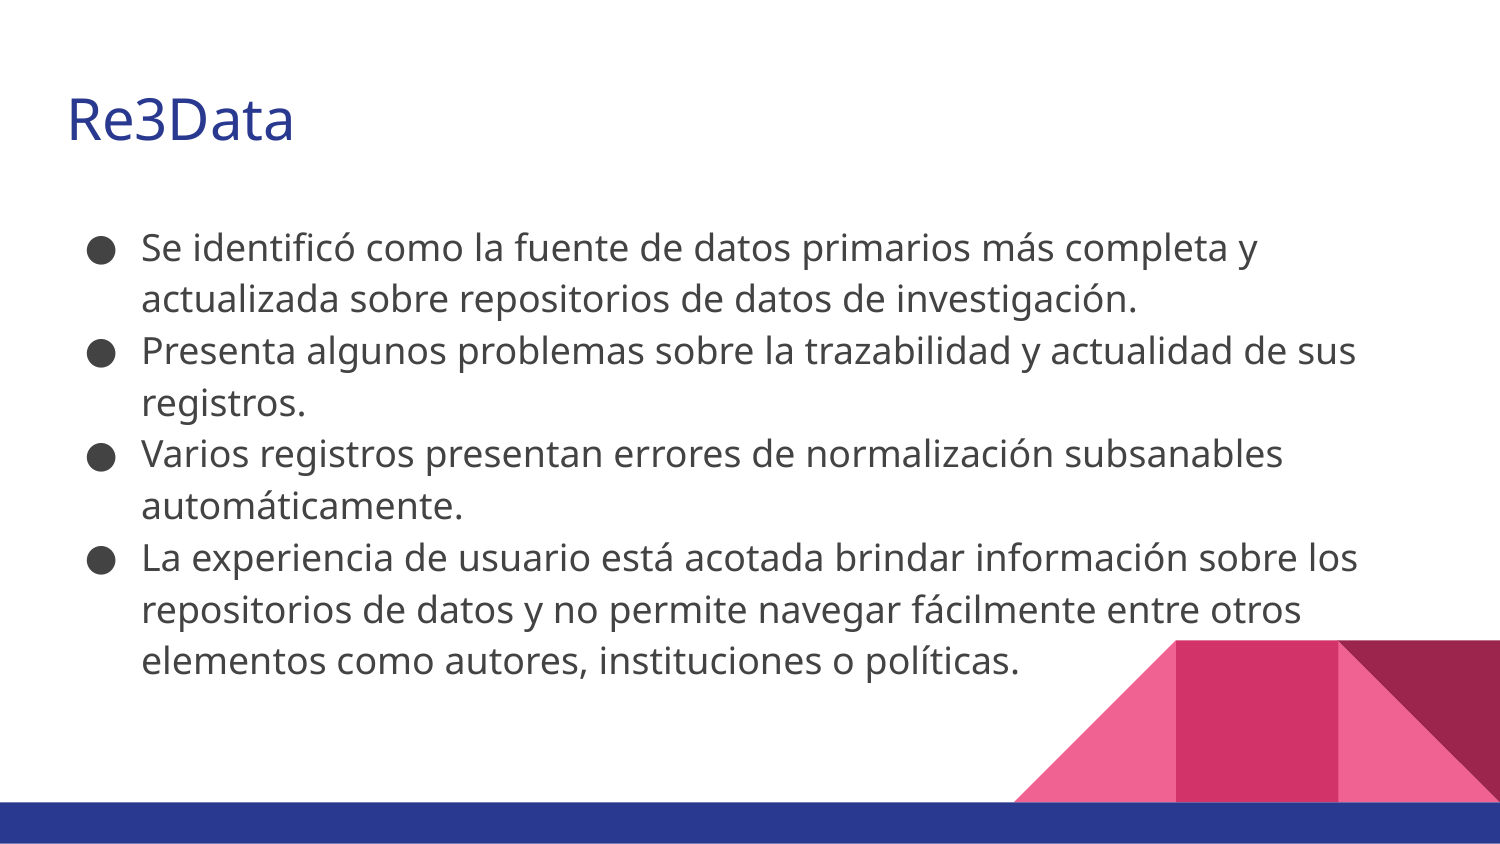

# Re3Data
Se identificó como la fuente de datos primarios más completa y actualizada sobre repositorios de datos de investigación.
Presenta algunos problemas sobre la trazabilidad y actualidad de sus registros.
Varios registros presentan errores de normalización subsanables automáticamente.
La experiencia de usuario está acotada brindar información sobre los repositorios de datos y no permite navegar fácilmente entre otros elementos como autores, instituciones o políticas.